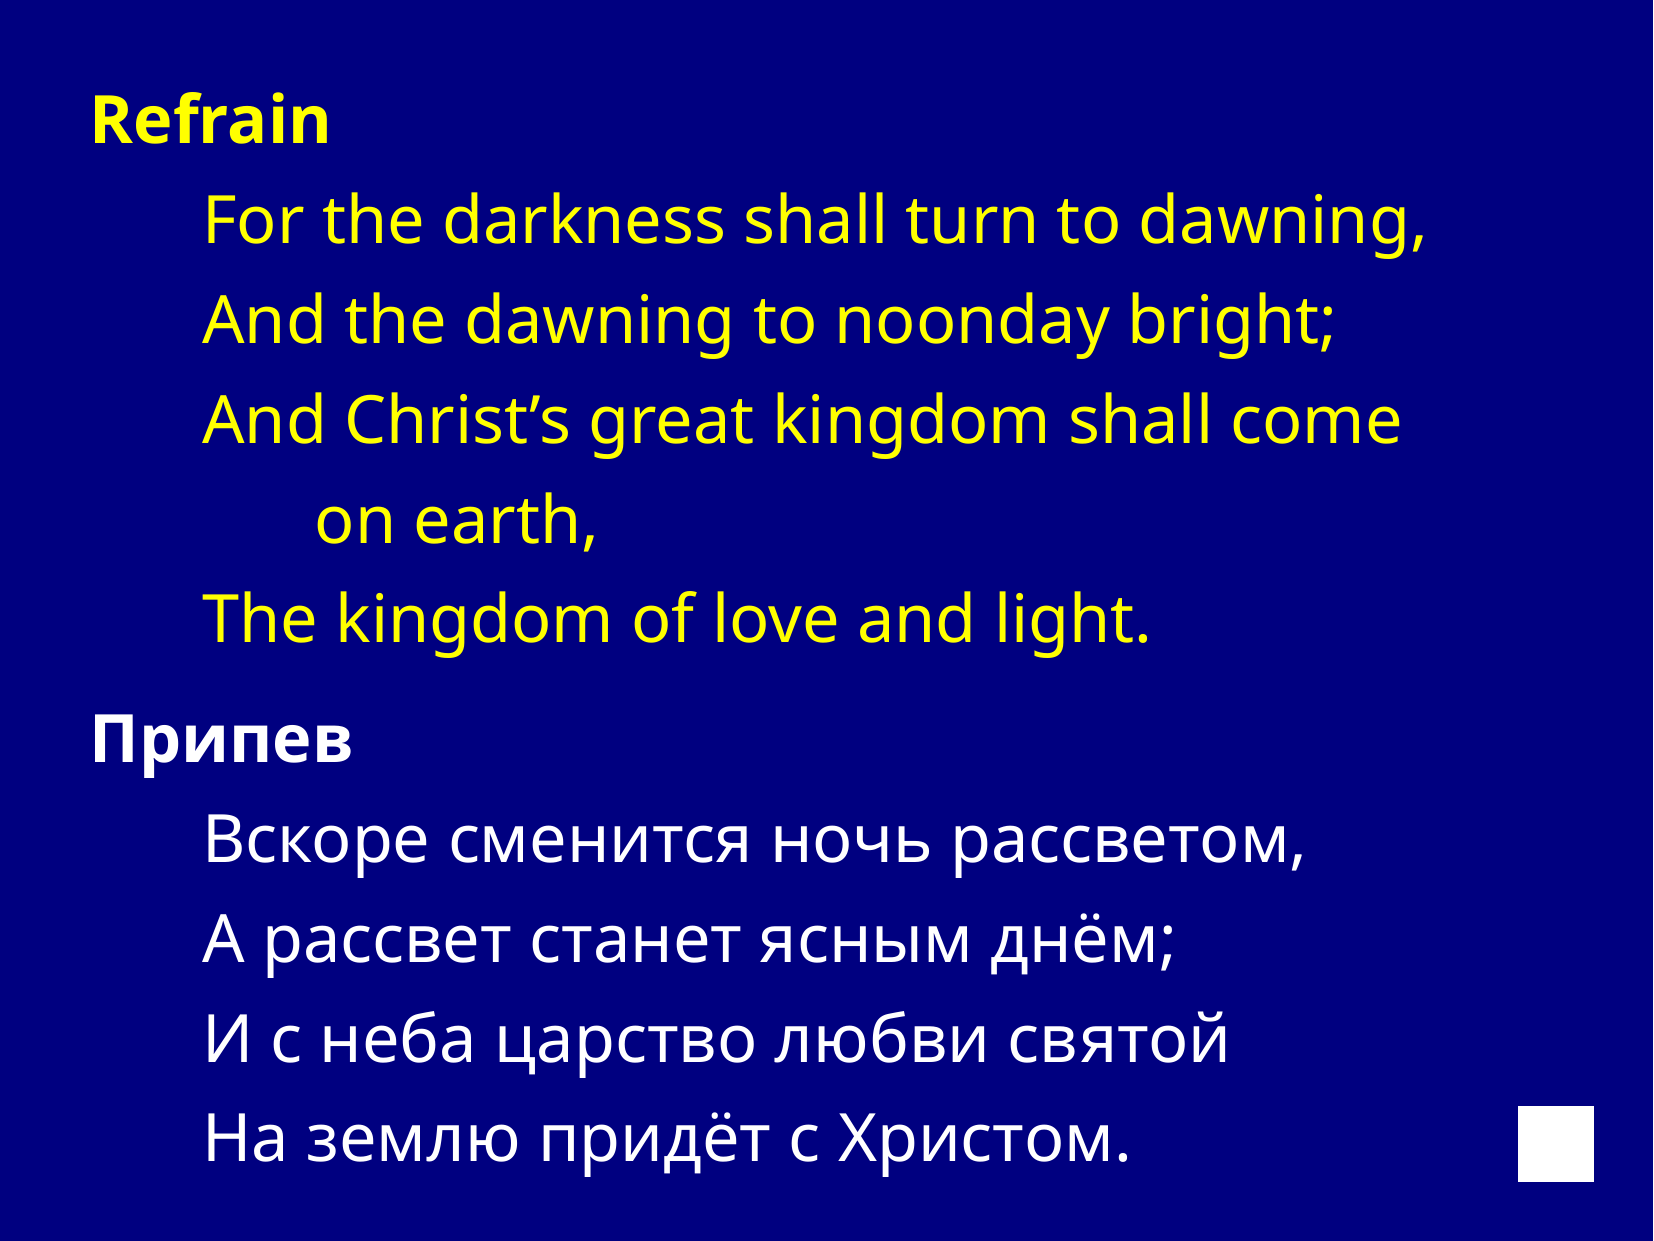

Refrain
	For the darkness shall turn to dawning,
	And the dawning to noonday bright;
	And Christ’s great kingdom shall come
		on earth,
	The kingdom of love and light.
Припев
	Вскоре сменится ночь рассветом,
	А рассвет станет ясным днём;
	И с неба царство любви святой
	На землю придёт с Христом.